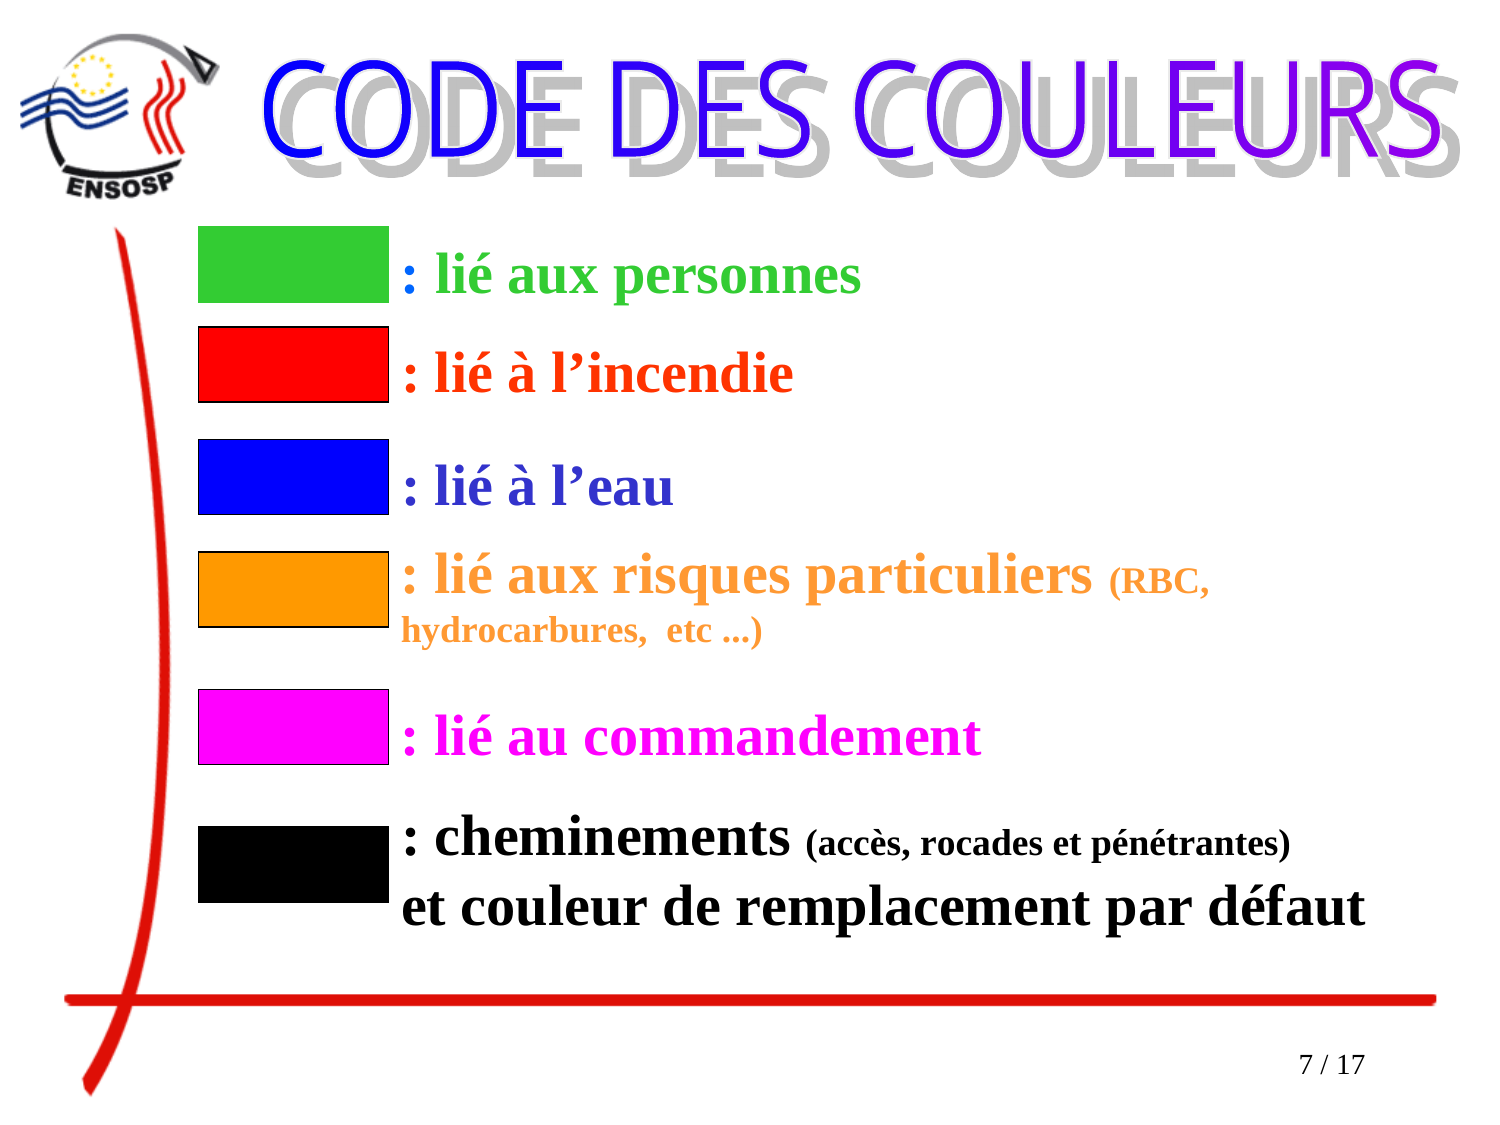

CODE DES COULEURS
: lié aux personnes
: lié à l’incendie
: lié à l’eau
: lié aux risques particuliers (RBC,
hydrocarbures, etc ...)
: lié au commandement
: cheminements (accès, rocades et pénétrantes)
et couleur de remplacement par défaut
7